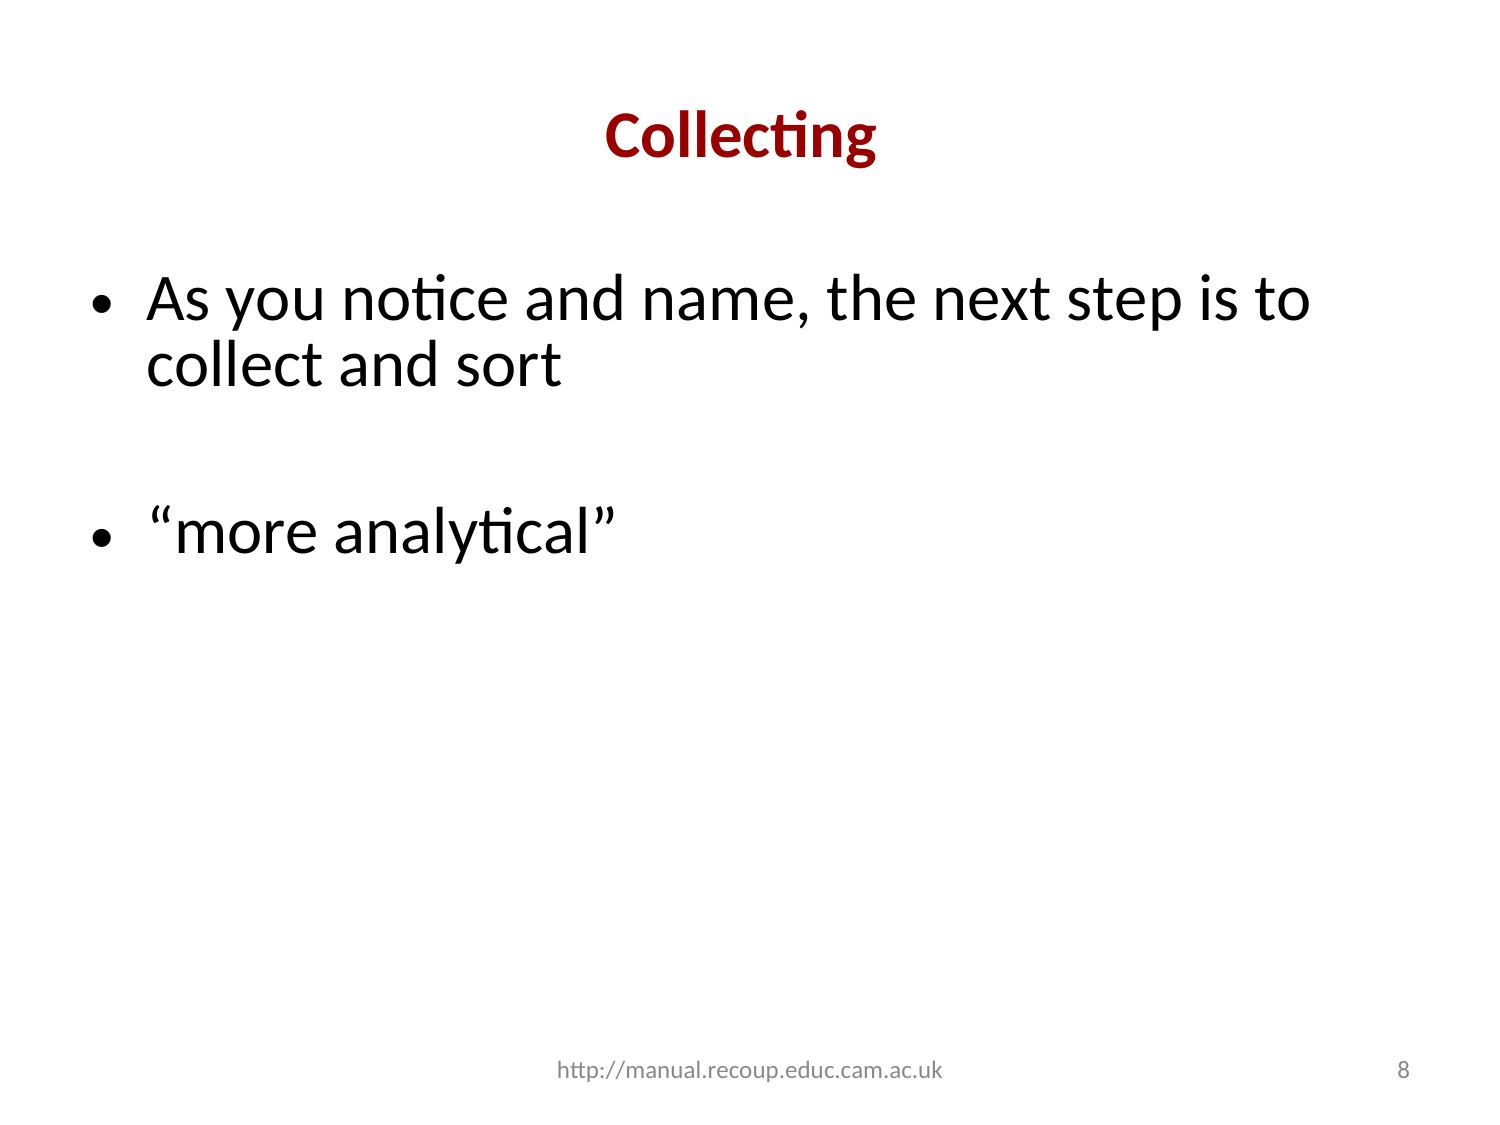

# Collecting
As you notice and name, the next step is to collect and sort
“more analytical”
http://manual.recoup.educ.cam.ac.uk
8